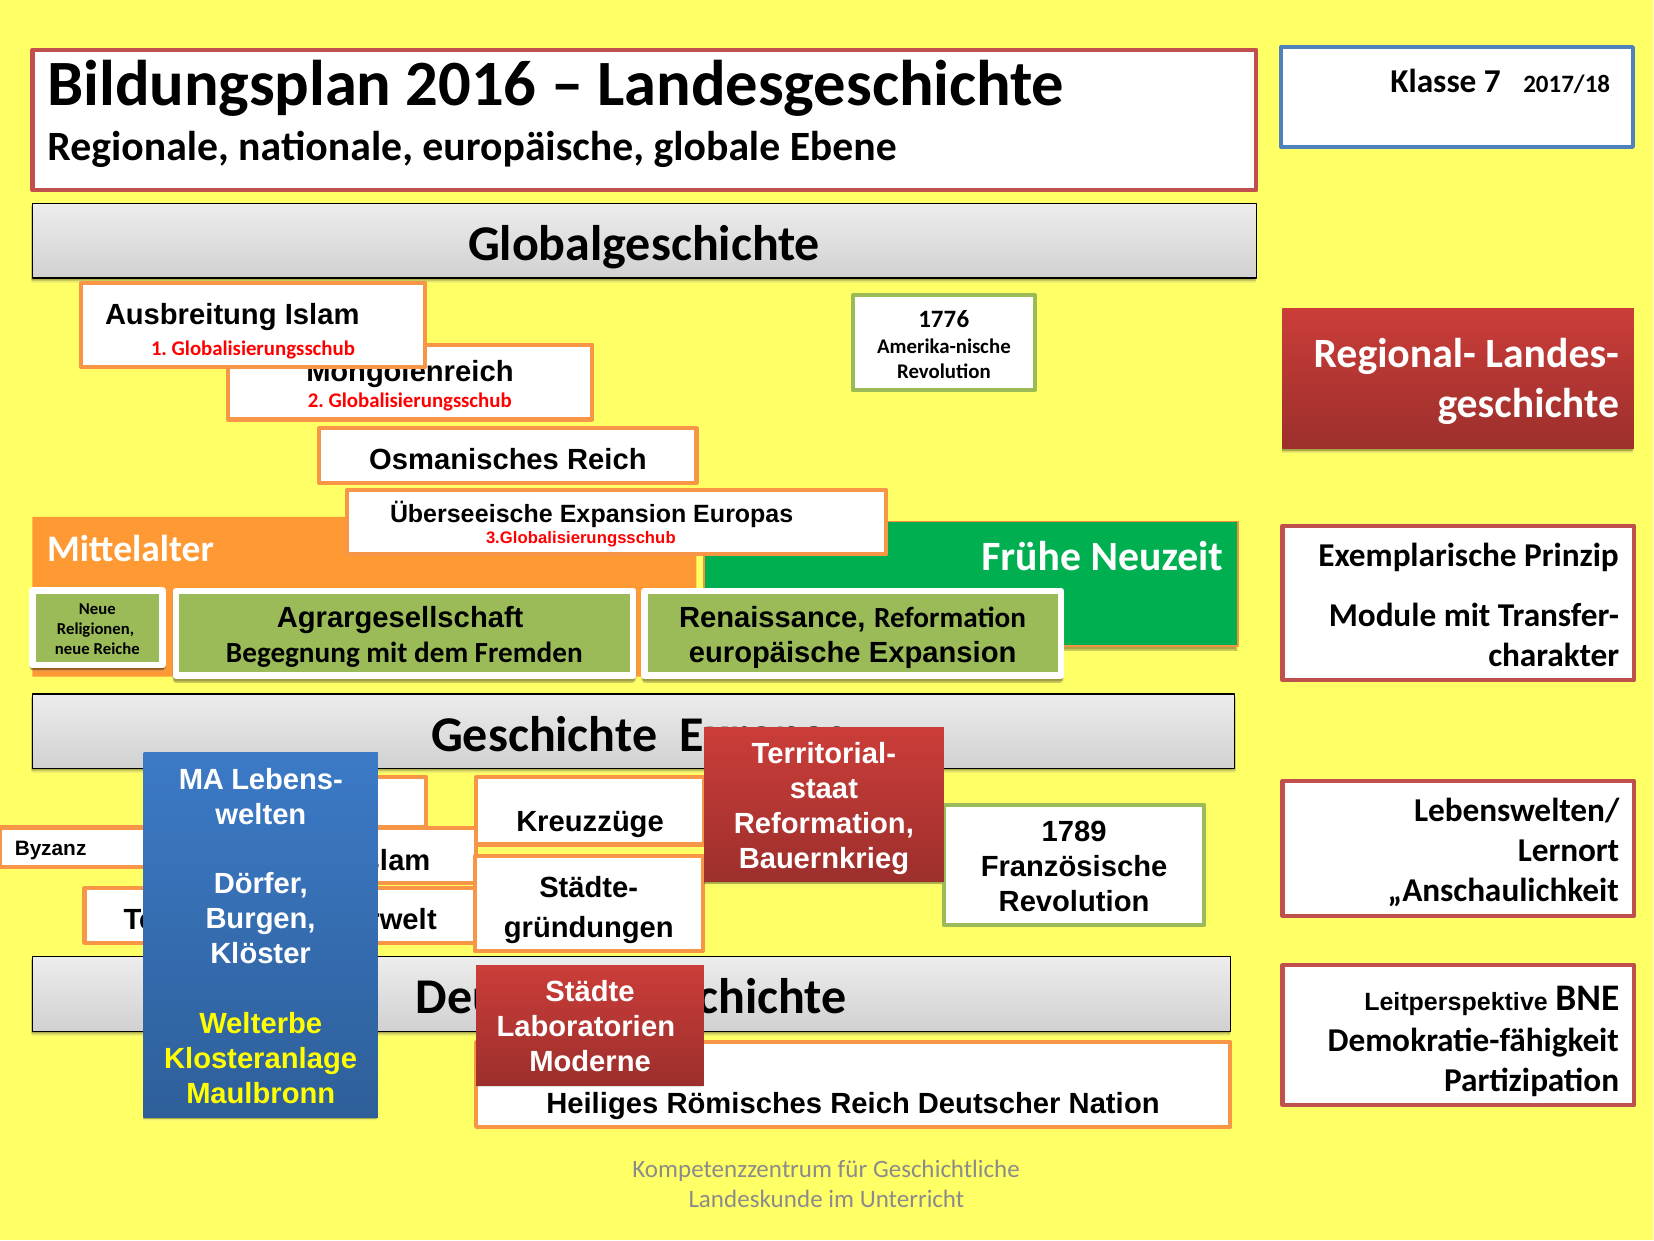

Klasse 7 2017/18
# Bildungsplan 2016 – Landesgeschichte Regionale, nationale, europäische, globale Ebene
Globalgeschichte
Ausbreitung Islam
1. Globalisierungsschub
1776
Amerika-nische Revolution
Regional- Landes-geschichte
Mongolenreich
2. Globalisierungsschub
Osmanisches Reich
Überseeische Expansion Europas 3.Globalisierungsschub
Mittelalter
 Frühe Neuzeit
Exemplarische Prinzip
Module mit Transfer-charakter
Neue Religionen,
neue Reiche
Agrargesellschaft
Begegnung mit dem Fremden
Renaissance, Reformation
europäische Expansion
 Geschichte Europas
Territorial-staat
Reformation, Bauernkrieg
MA Lebens-welten
Dörfer, Burgen,
Klöster
Welterbe Klosteranlage Maulbronn
Frankenreich
Kreuzzüge
Lebenswelten/
Lernort
„Anschaulichkeit
1789
Französische Revolution
Byzanz
Ausbreitung Islam
Städte-
gründungen
Teilung Mittelmeerwelt
Deutsche Geschichte
Städte
Laboratorien Moderne
Leitperspektive BNE
Demokratie-fähigkeit
Partizipation
Heiliges Römisches Reich Deutscher Nation
Kompetenzzentrum für Geschichtliche Landeskunde im Unterricht